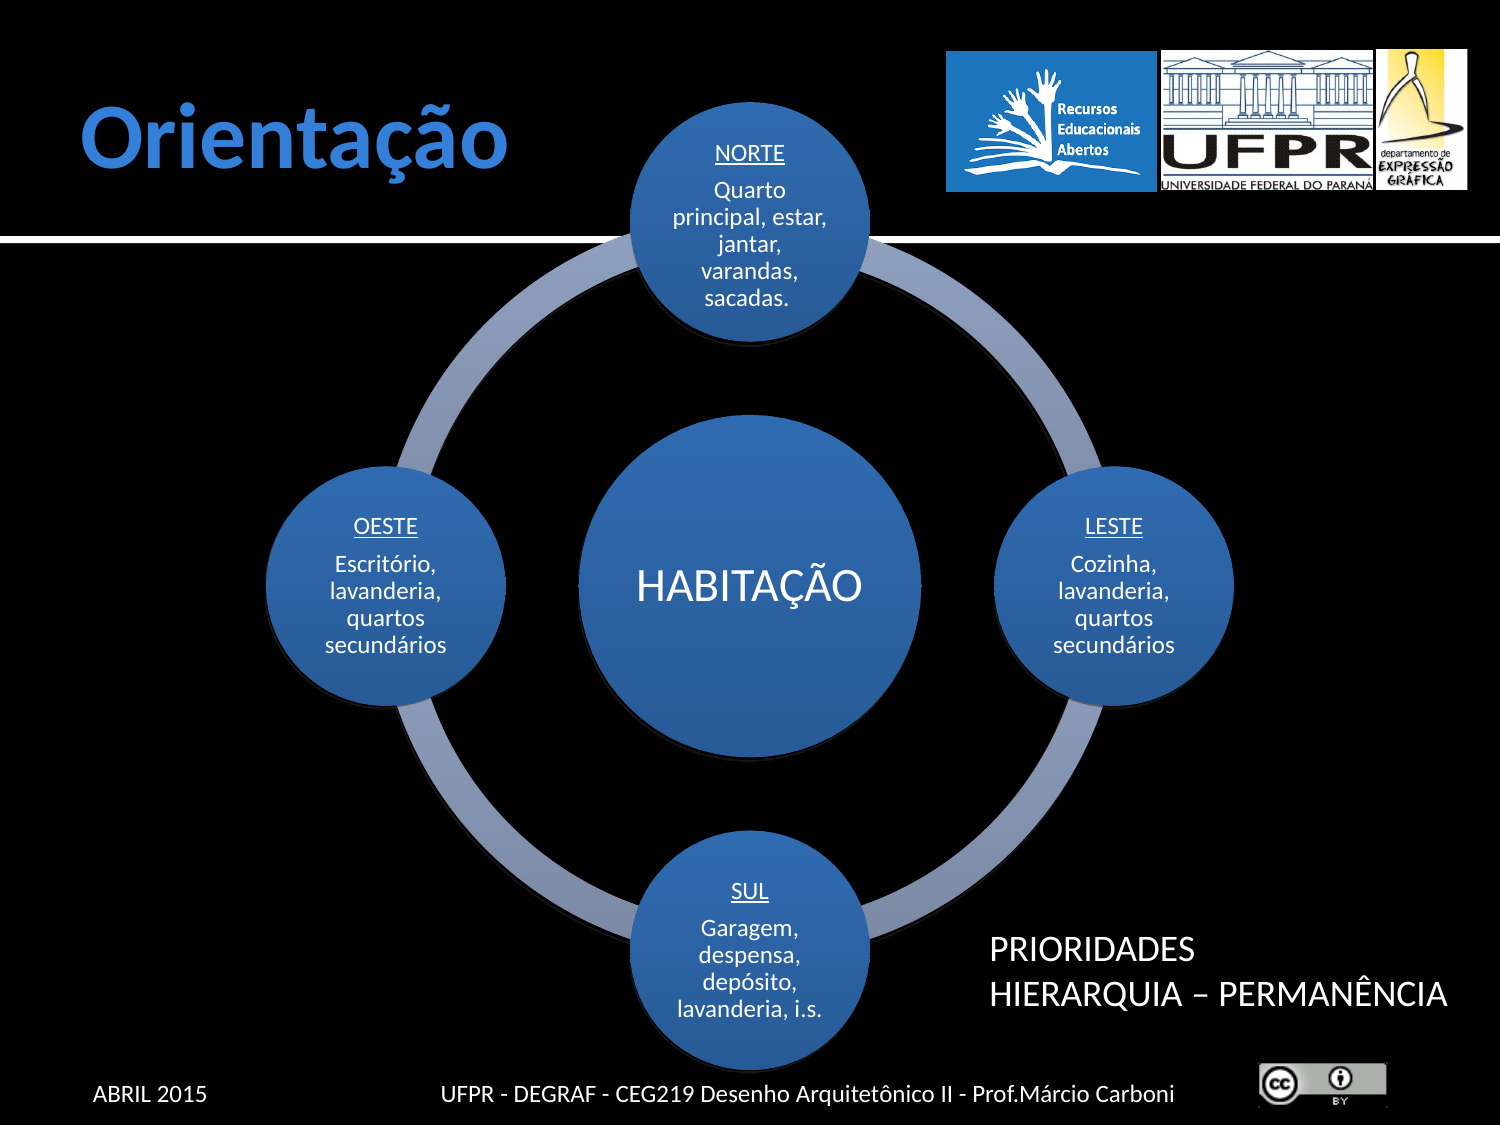

Orientação
NORTE
Quarto principal, estar, jantar, varandas, sacadas.
HABITAÇÃO
OESTE
Escritório, lavanderia, quartos secundários
LESTE
Cozinha, lavanderia, quartos secundários
SUL
Garagem, despensa, depósito, lavanderia, i.s.
PRIORIDADES
HIERARQUIA – PERMANÊNCIA
ABRIL 2015
UFPR - DEGRAF - CEG219 Desenho Arquitetônico II - Prof.Márcio Carboni
7